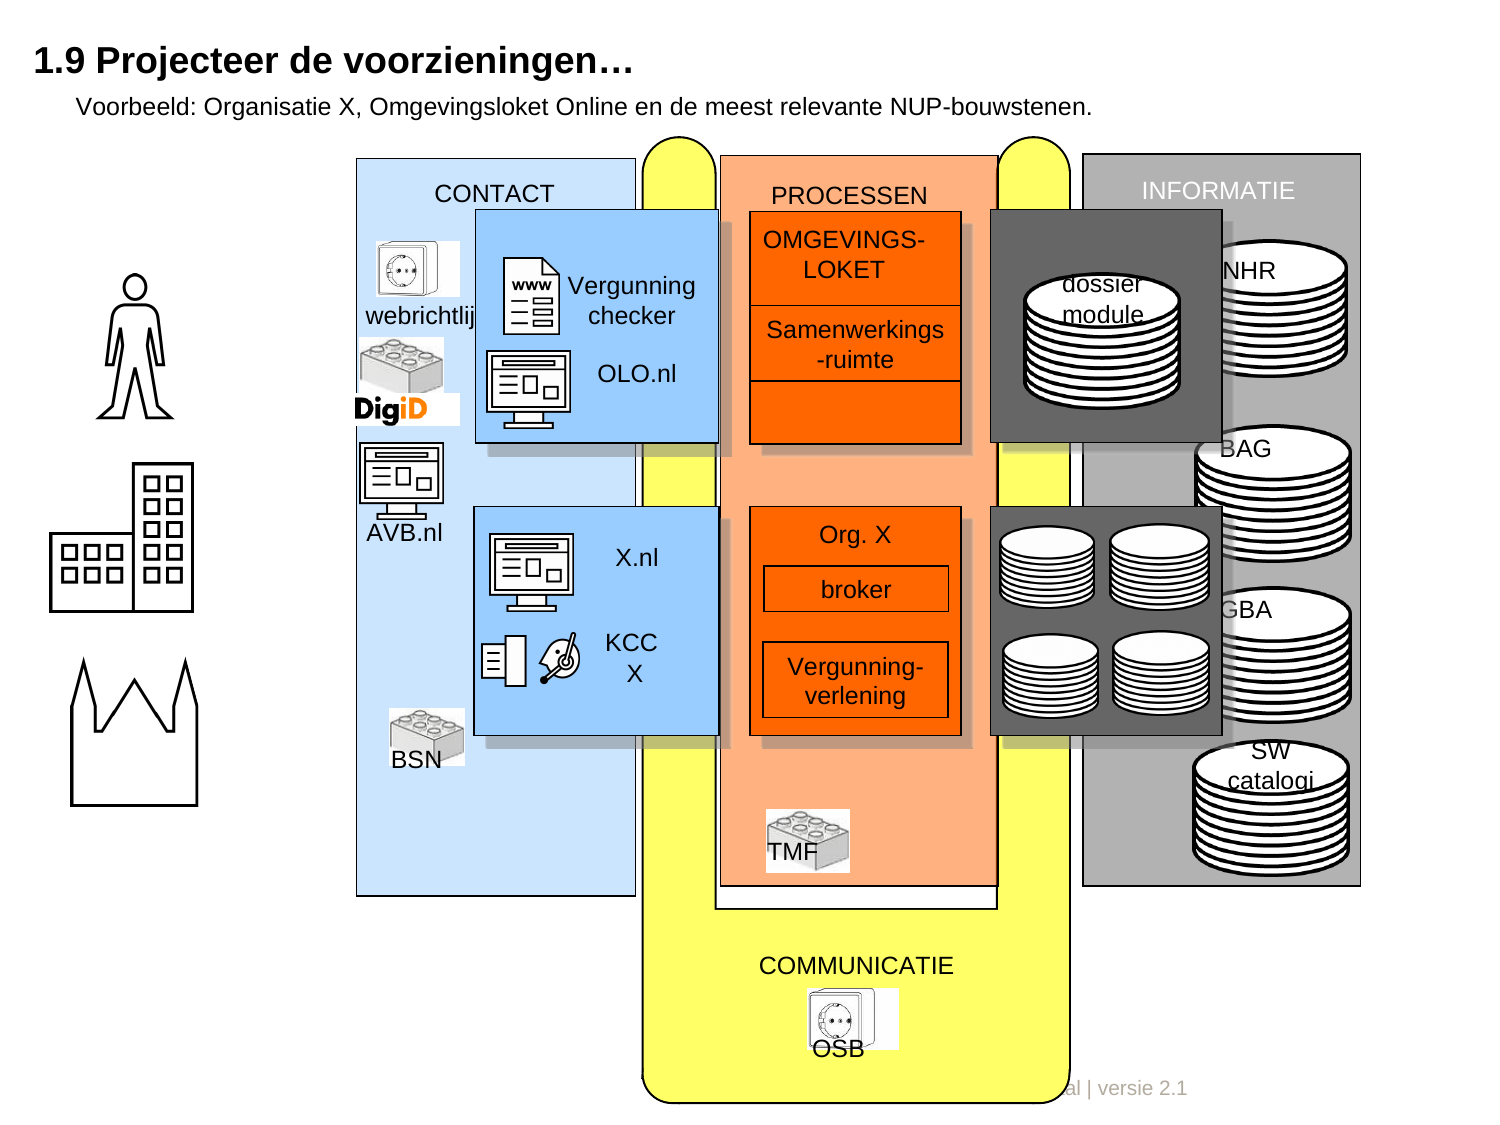

1.9 Projecteer de voorzieningen…
Voorbeeld: Organisatie X, Omgevingsloket Online en de meest relevante NUP-bouwstenen.
COMMUNICATIE
OSB
INFORMATIE
CONTACT
PROCESSEN
OMGEVINGS-LOKET
NHR
Vergunning checker
dossier
module
webrichtlijnen
Samenwerkings-ruimte
OLO.nl
BAG
Org. X
AVB.nl
X.nl
broker
GBA
KCC
X
Vergunning-verlening
SW catalogi
 BSN
TMF